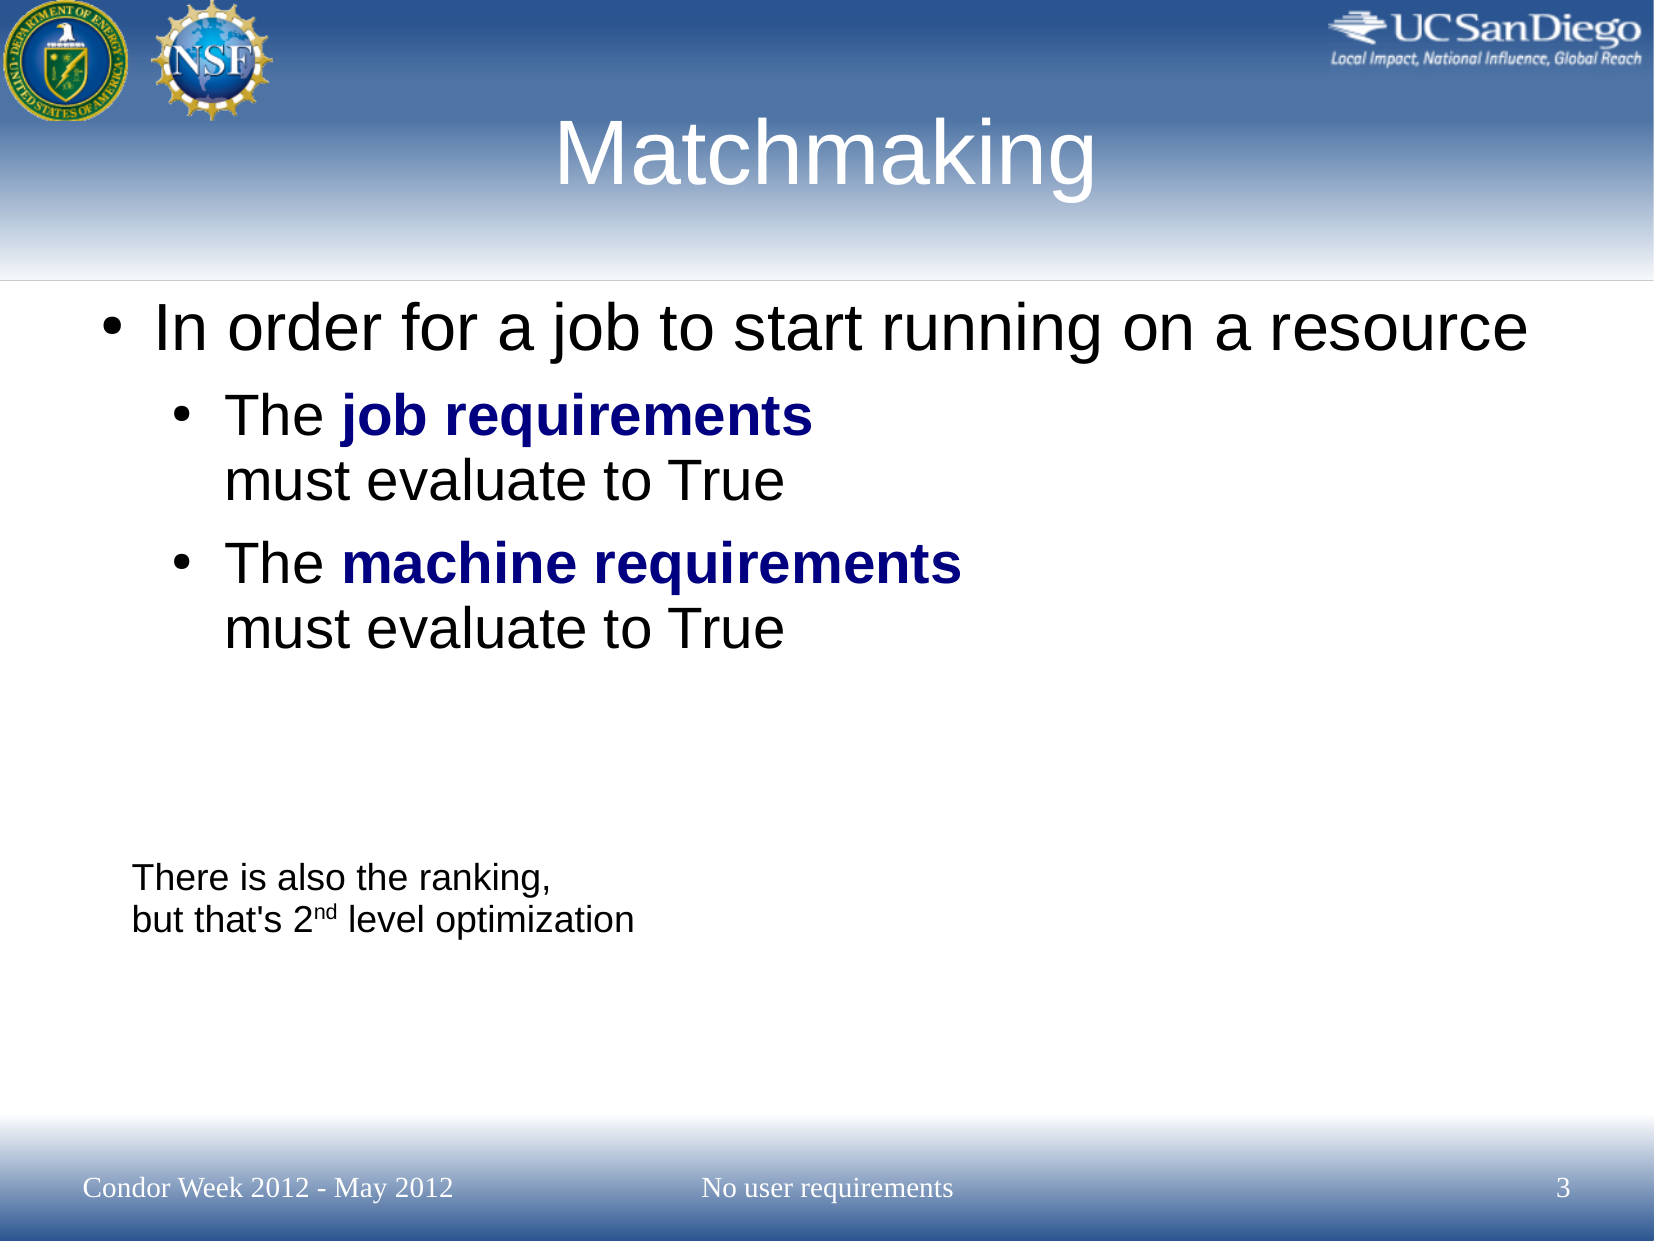

# Matchmaking
In order for a job to start running on a resource
The job requirements
must evaluate to True
The machine requirements
must evaluate to True
There is also the ranking,
but that's 2nd level optimization
Condor Week 2012 - May 2012
No user requirements
3